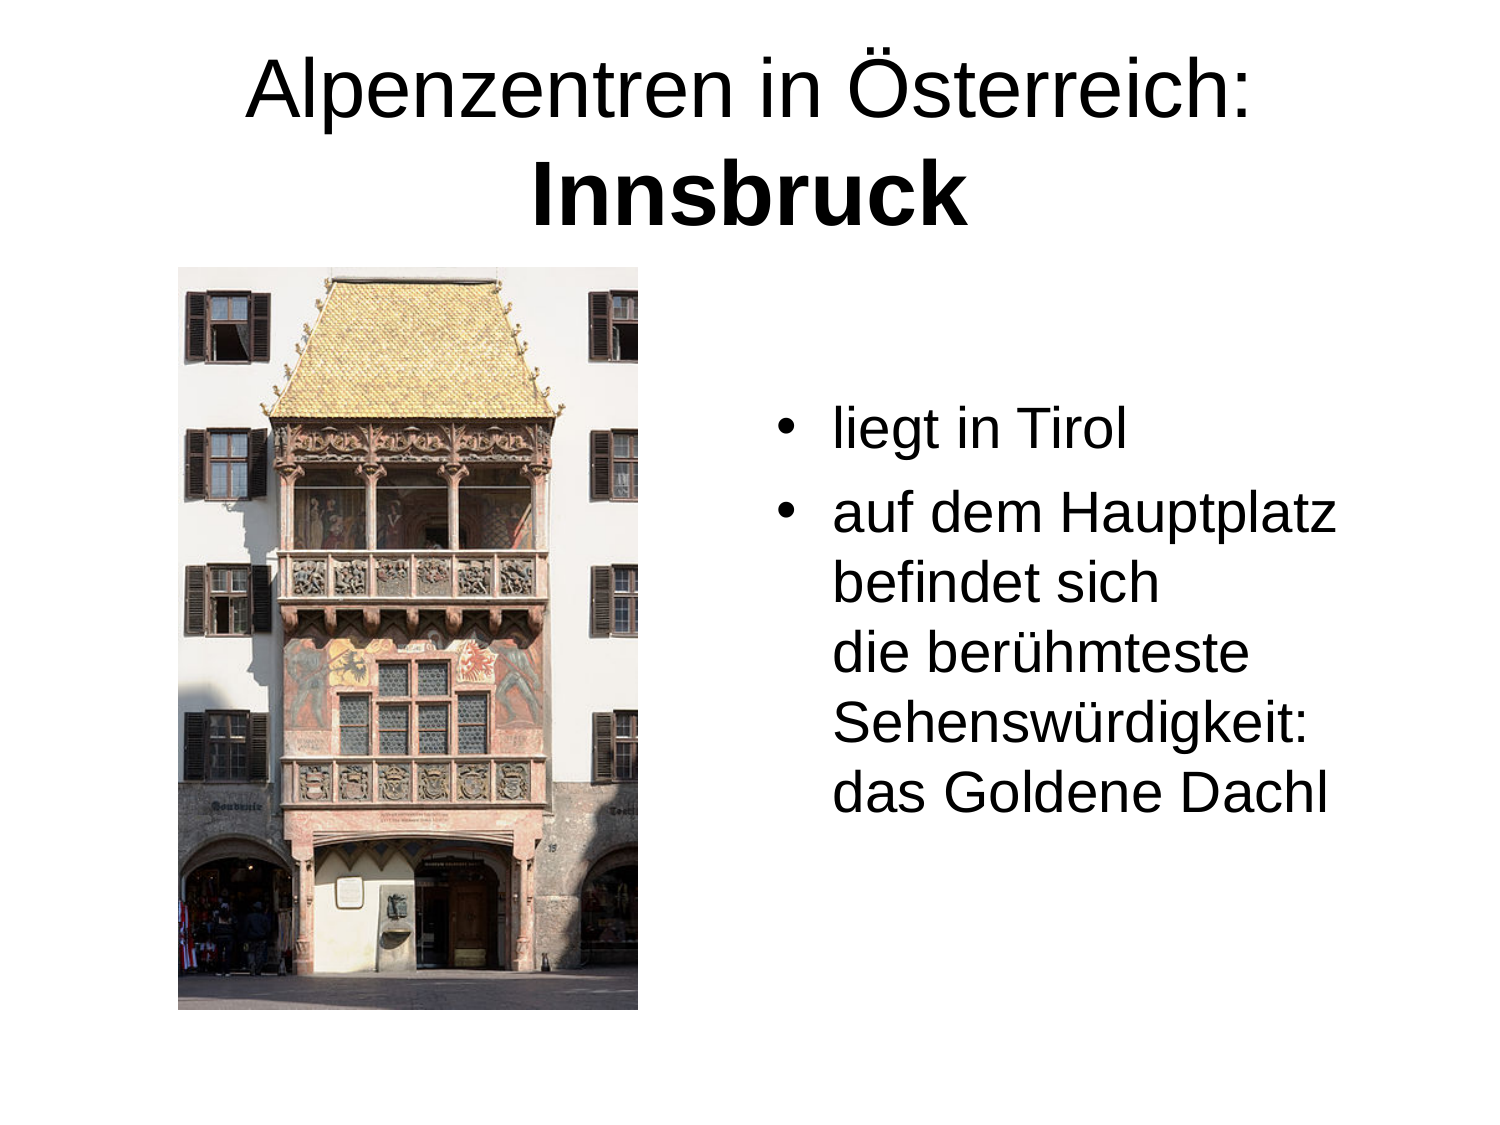

# Alpenzentren in Österreich: Innsbruck
liegt in Tirol
auf dem Hauptplatz befindet sich
die berühmteste Sehenswürdigkeit:
das Goldene Dachl